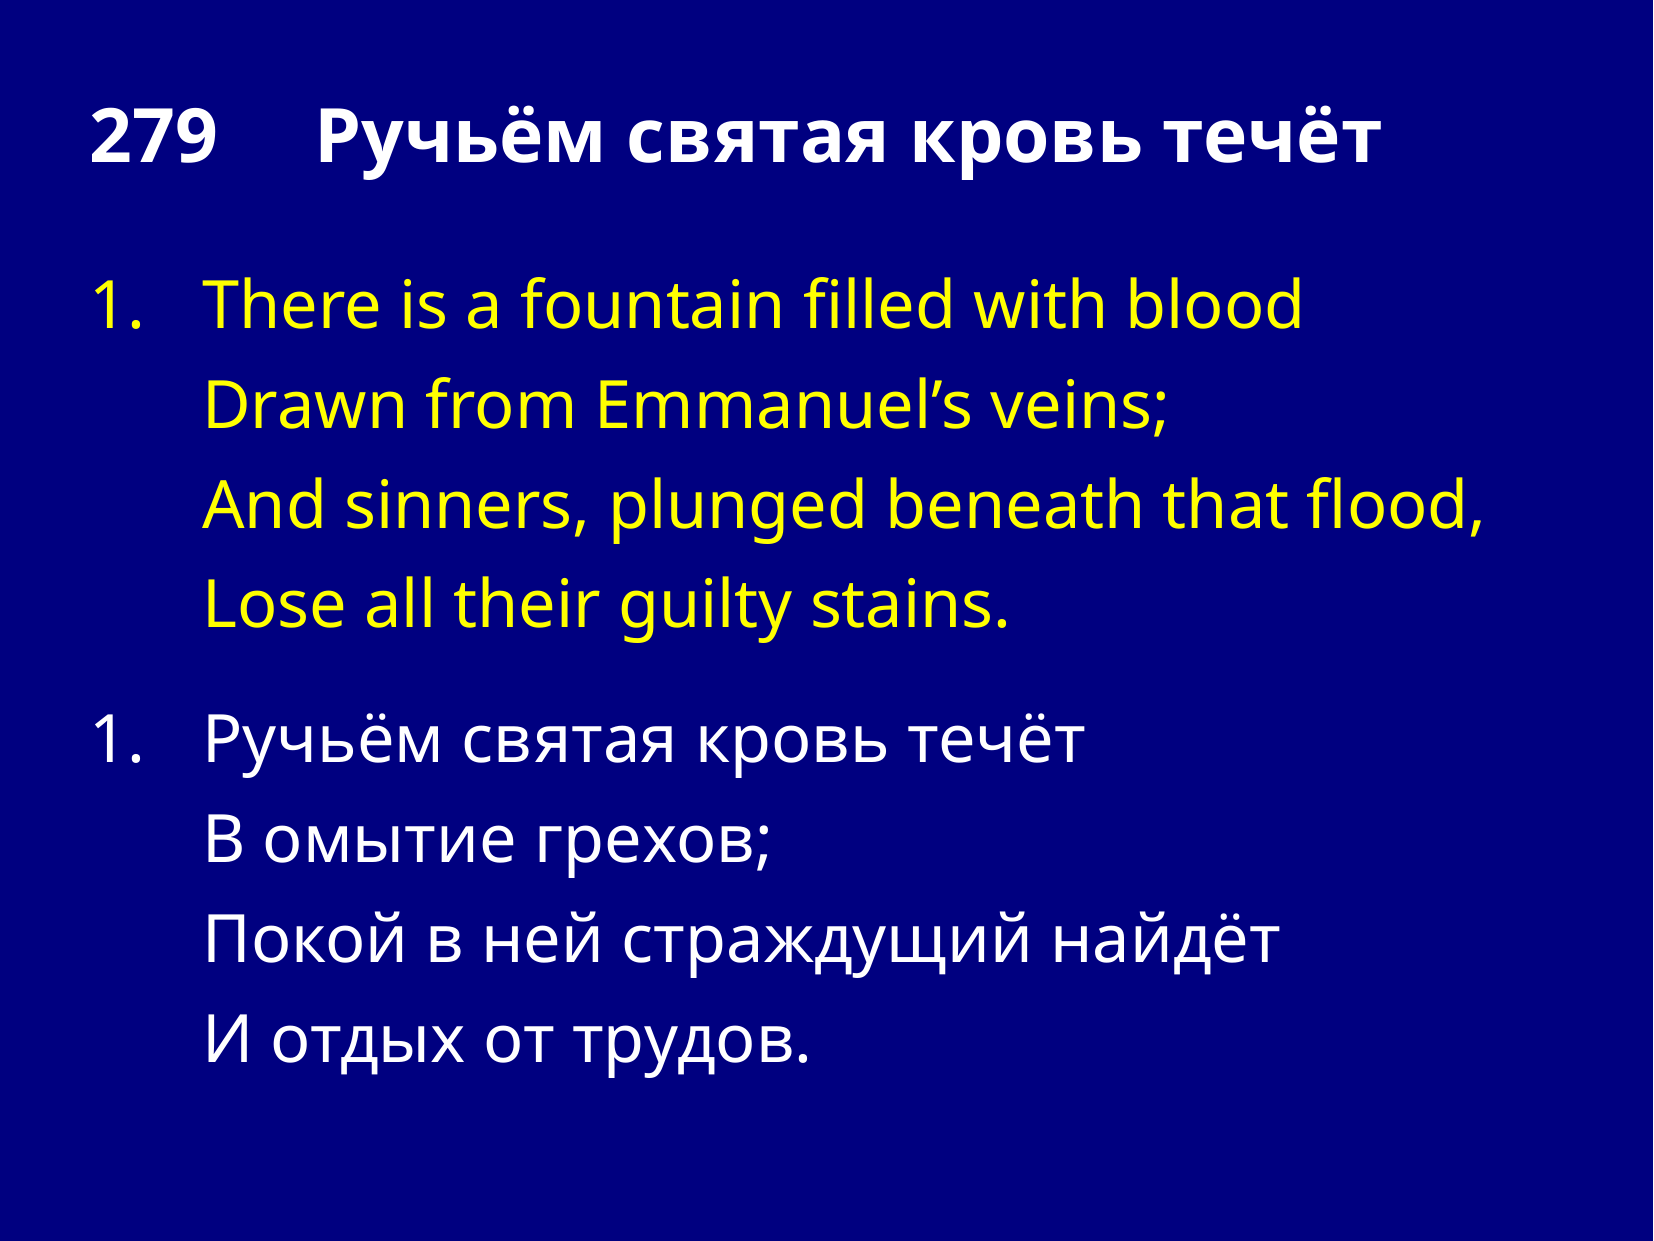

279	Ручьём святая кровь течёт
1.	There is a fountain filled with blood
	Drawn from Emmanuel’s veins;
	And sinners, plunged beneath that flood,
	Lose all their guilty stains.
1.	Ручьём святая кровь течёт
	В омытие грехов;
	Покой в ней страждущий найдёт
	И отдых от трудов.